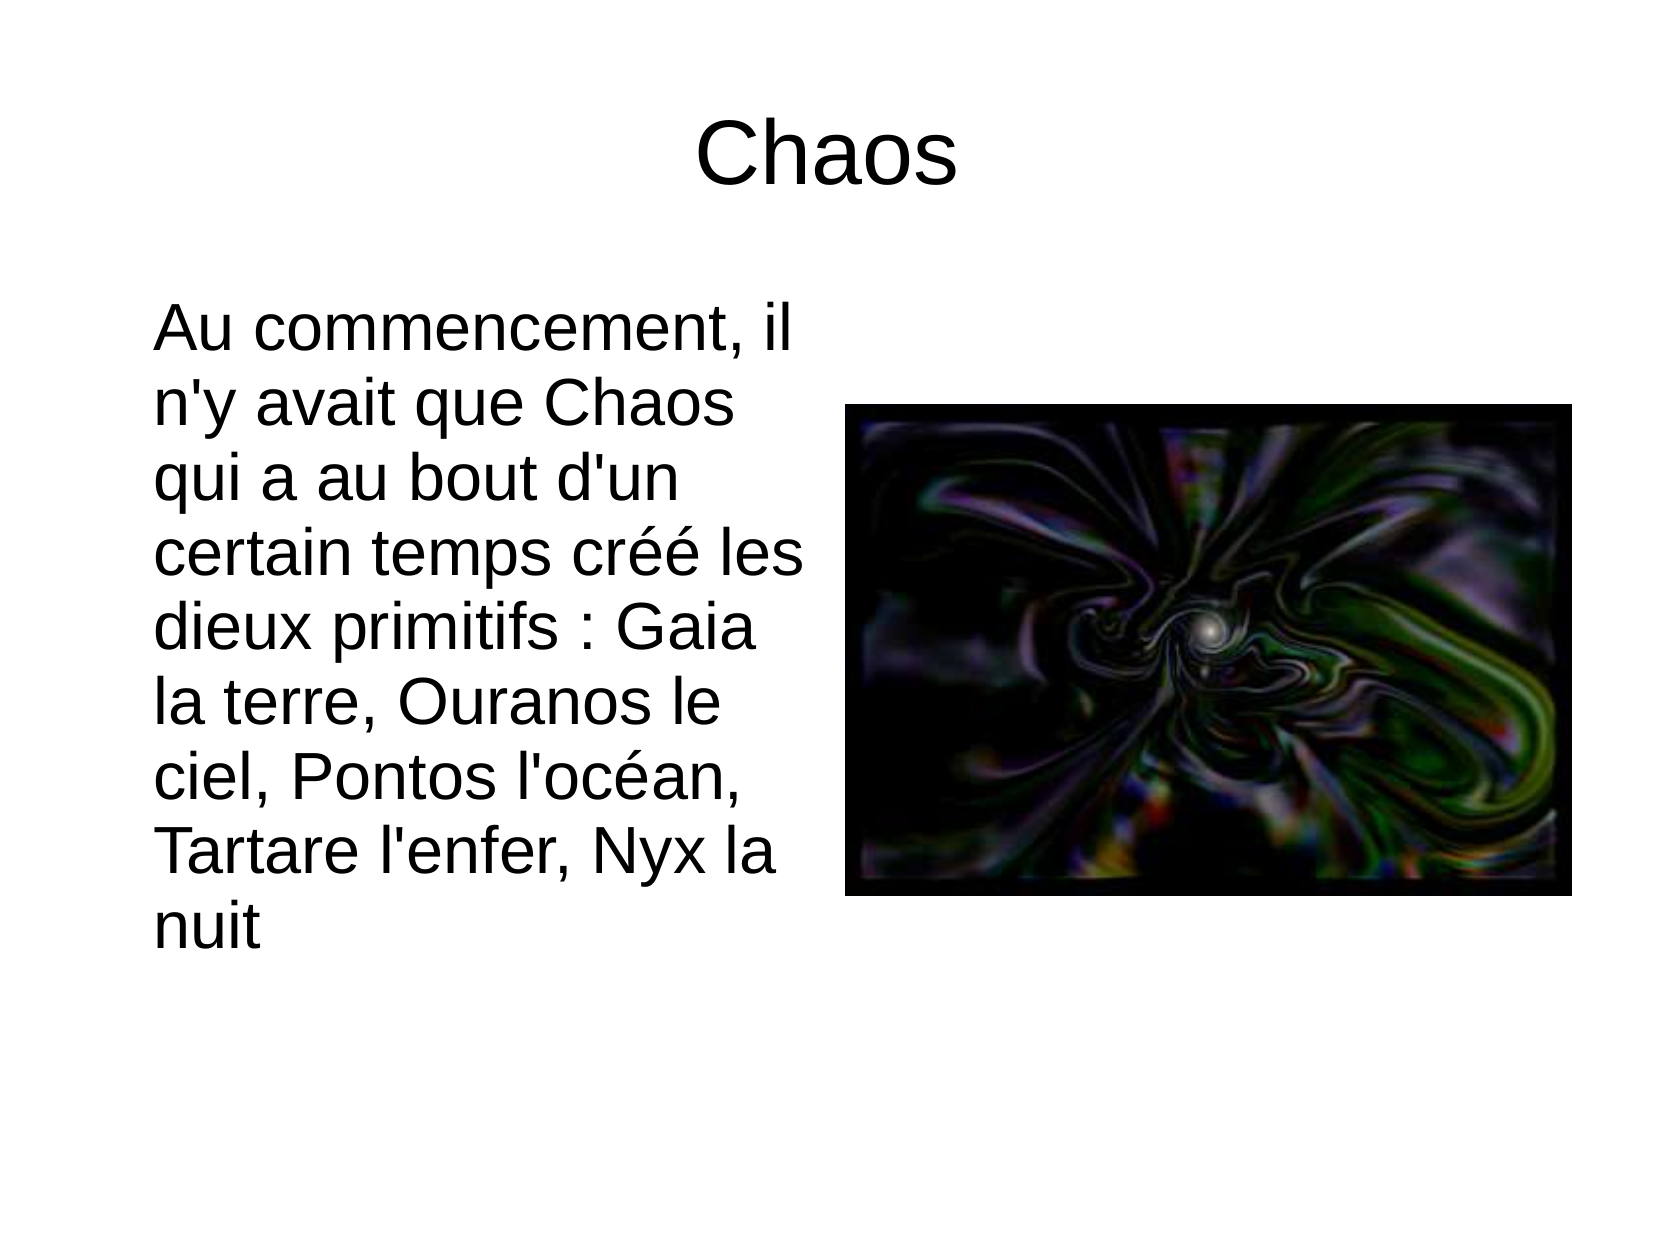

# Chaos
Au commencement, il n'y avait que Chaos qui a au bout d'un certain temps créé les dieux primitifs : Gaia la terre, Ouranos le ciel, Pontos l'océan, Tartare l'enfer, Nyx la nuit